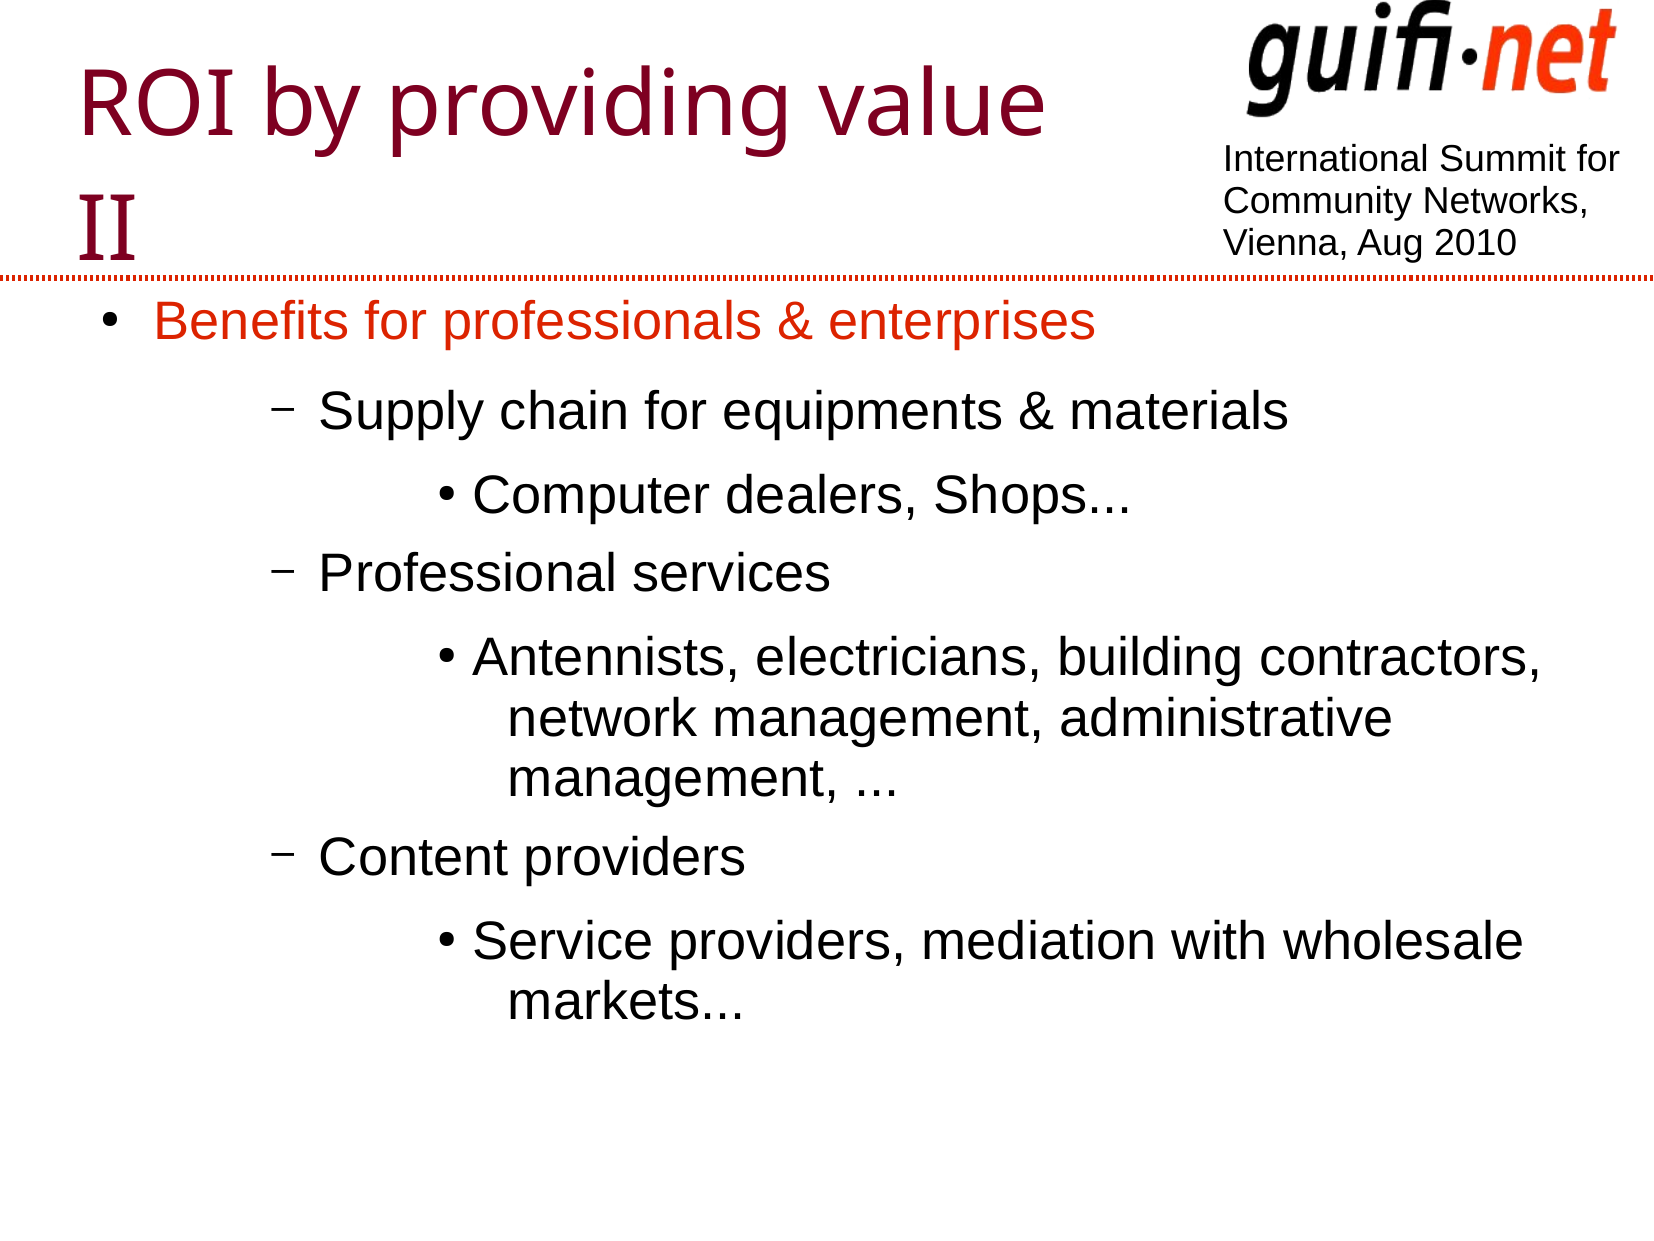

# ROI by providing value II
Benefits for professionals & enterprises
Supply chain for equipments & materials
Computer dealers, Shops...
Professional services
Antennists, electricians, building contractors, network management, administrative management, ...
Content providers
Service providers, mediation with wholesale markets...